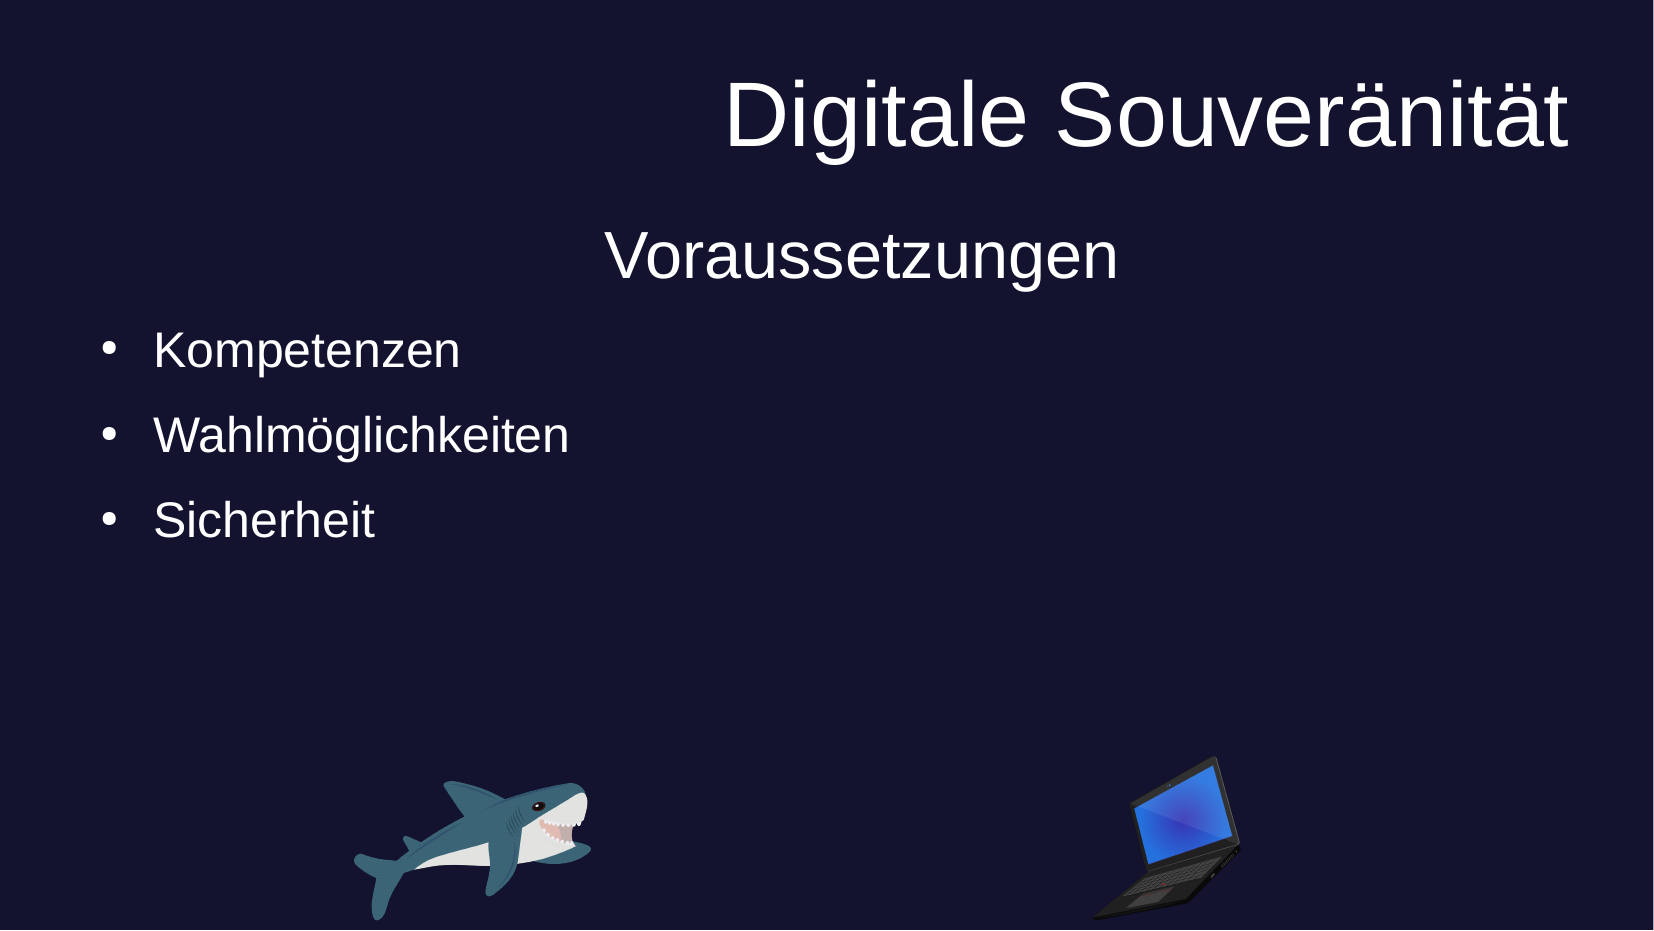

# Digitale Souveränität
Voraussetzungen
Kompetenzen
Wahlmöglichkeiten
Sicherheit